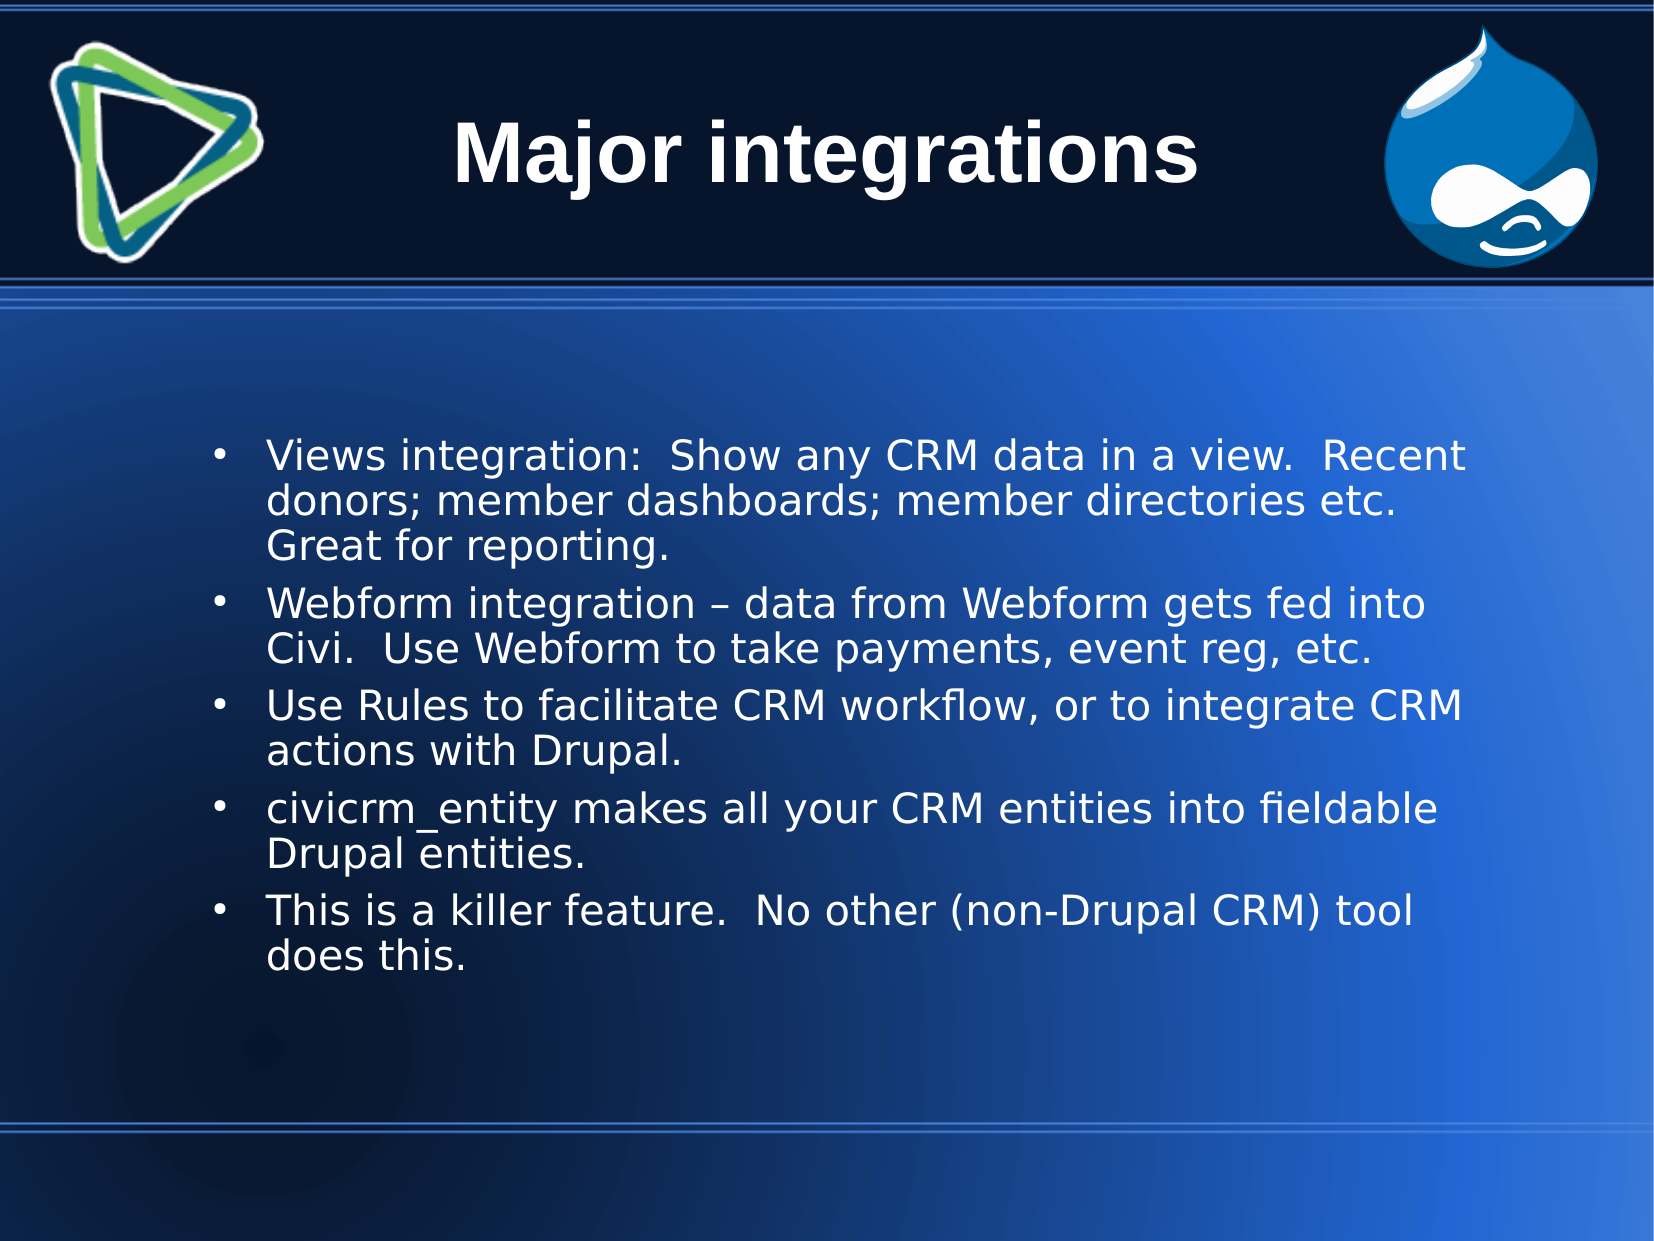

# Major integrations
Views integration: Show any CRM data in a view. Recent donors; member dashboards; member directories etc. Great for reporting.
Webform integration – data from Webform gets fed into Civi. Use Webform to take payments, event reg, etc.
Use Rules to facilitate CRM workflow, or to integrate CRM actions with Drupal.
civicrm_entity makes all your CRM entities into fieldable Drupal entities.
This is a killer feature. No other (non-Drupal CRM) tool does this.